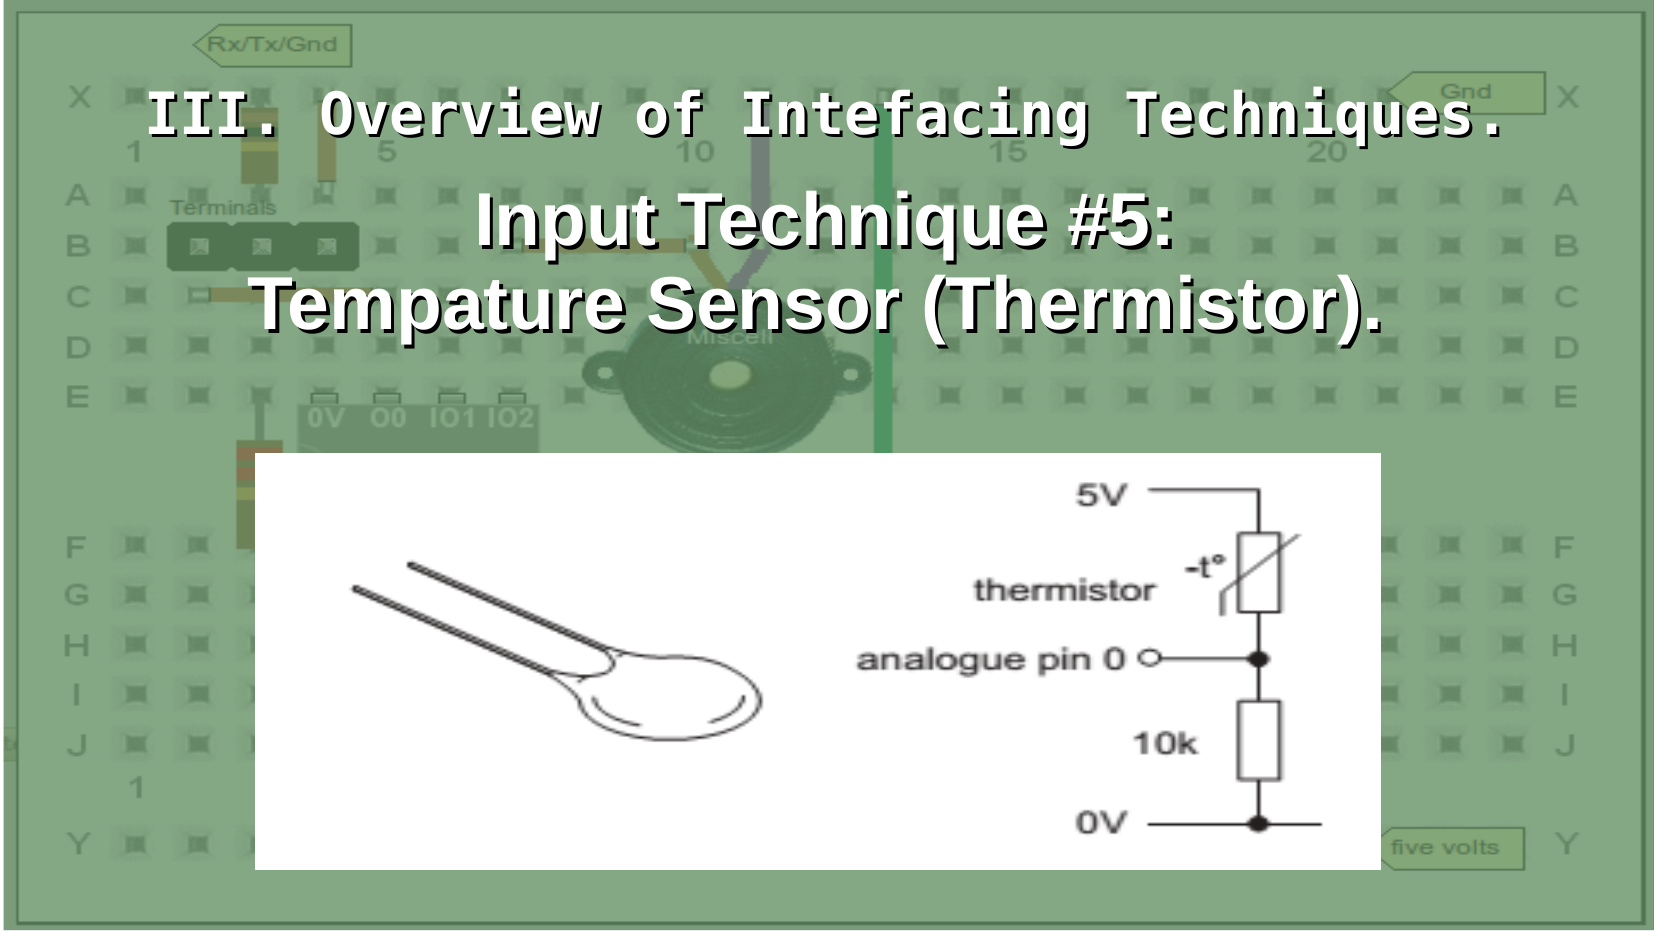

# III. Overview of Intefacing Techniques.
 Input Technique #5:
Tempature Sensor (Thermistor).